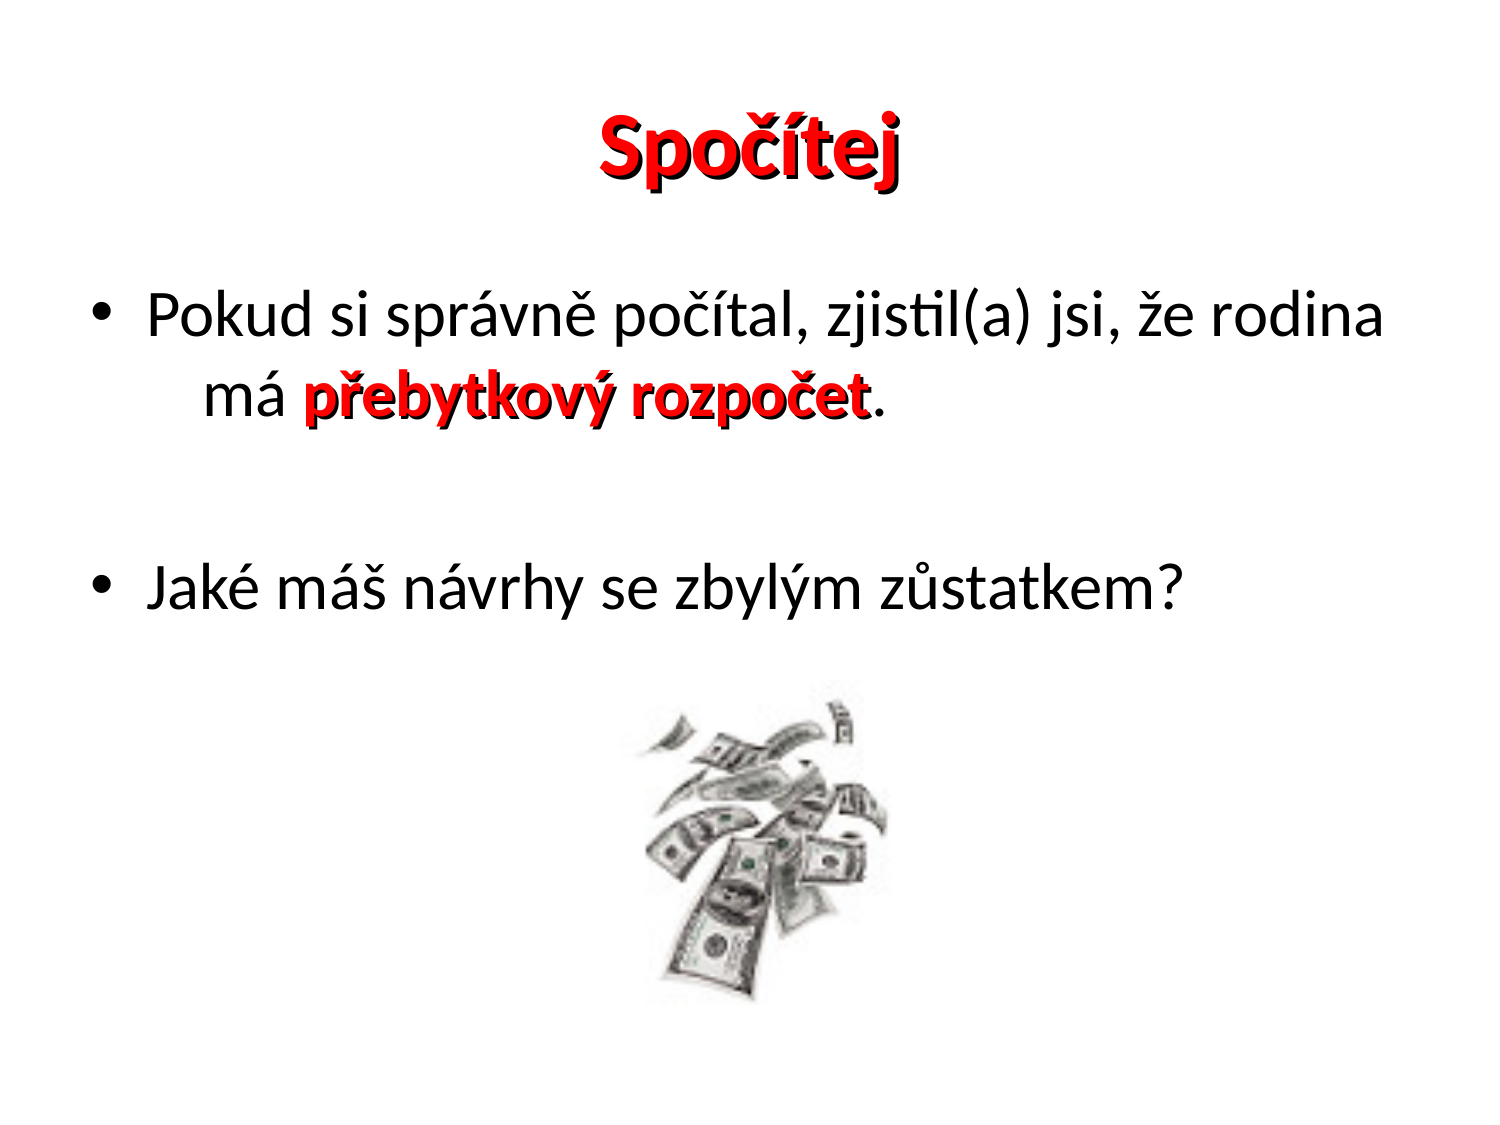

# Spočítej
Pokud si správně počítal, zjistil(a) jsi, že rodina má přebytkový rozpočet.
Jaké máš návrhy se zbylým zůstatkem?